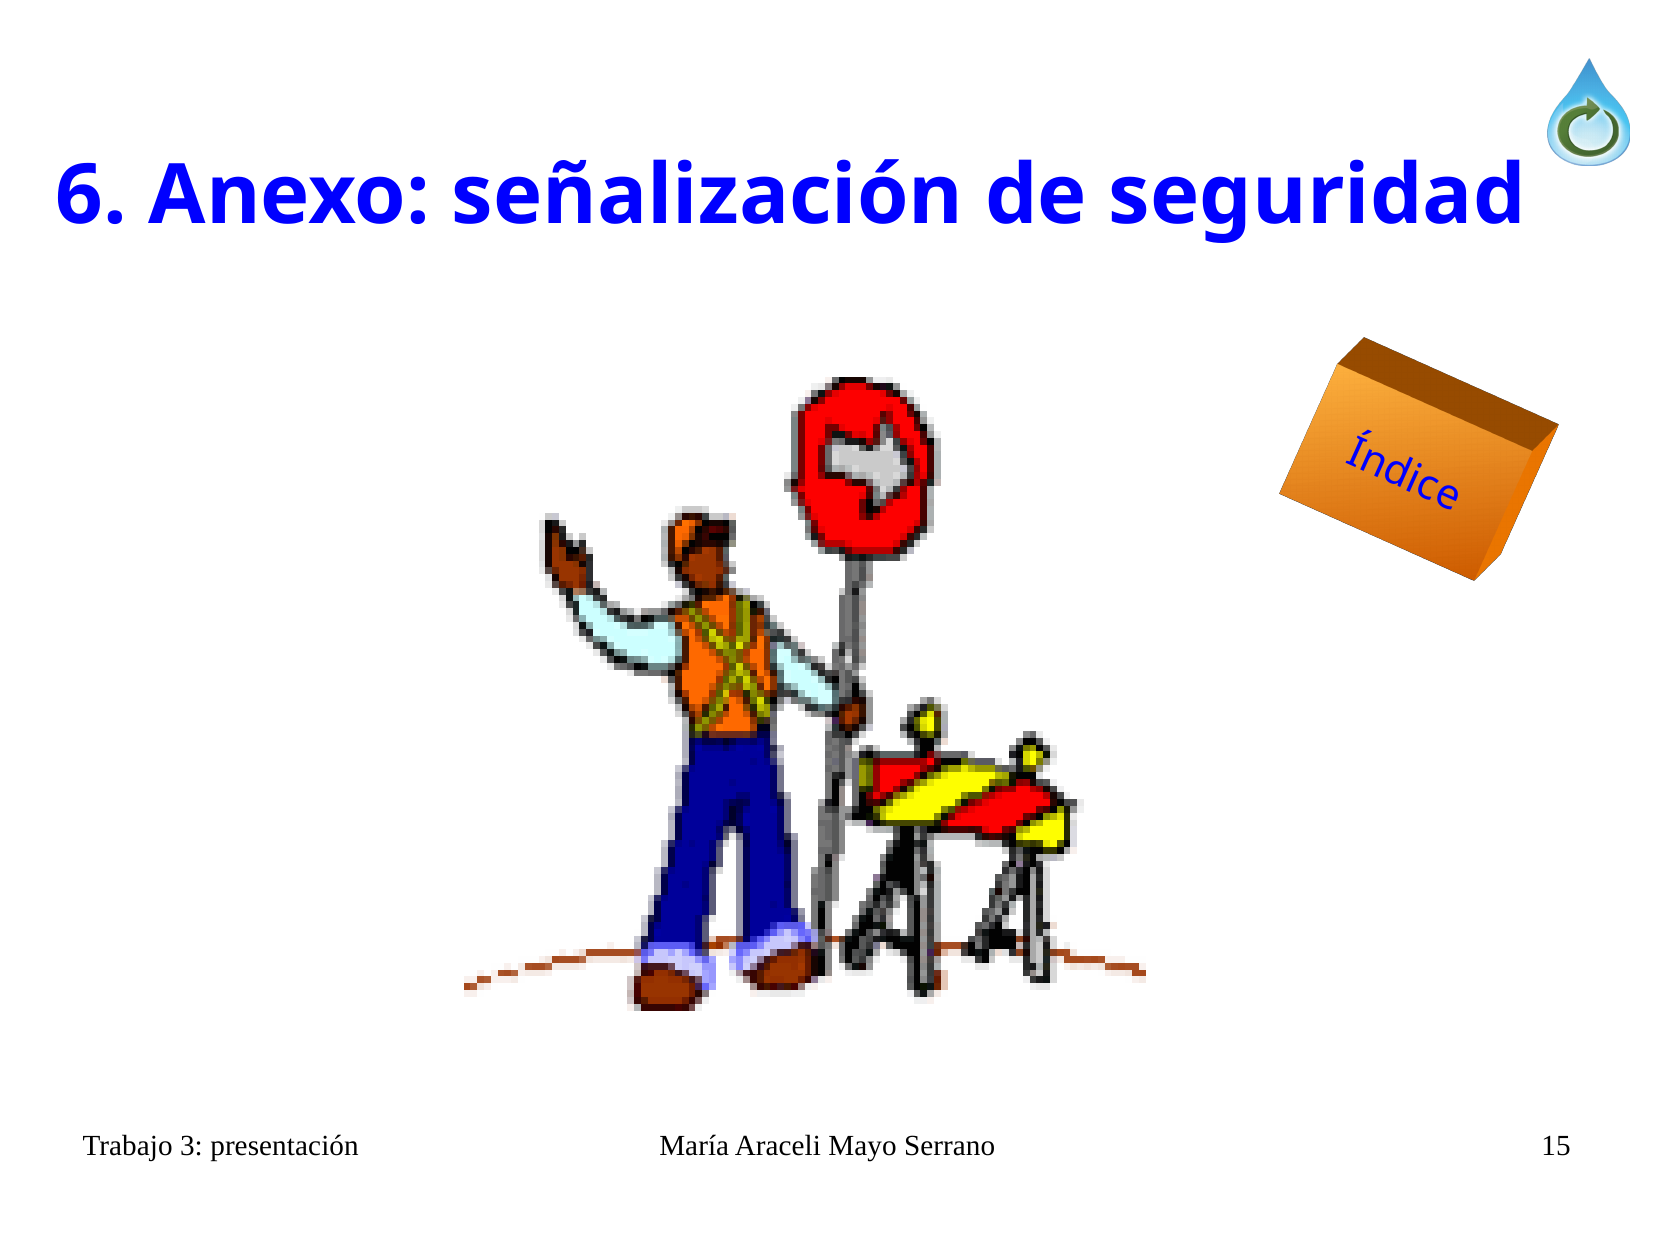

# 6. Anexo: señalización de seguridad
Índice
Trabajo 3: presentación
María Araceli Mayo Serrano
15